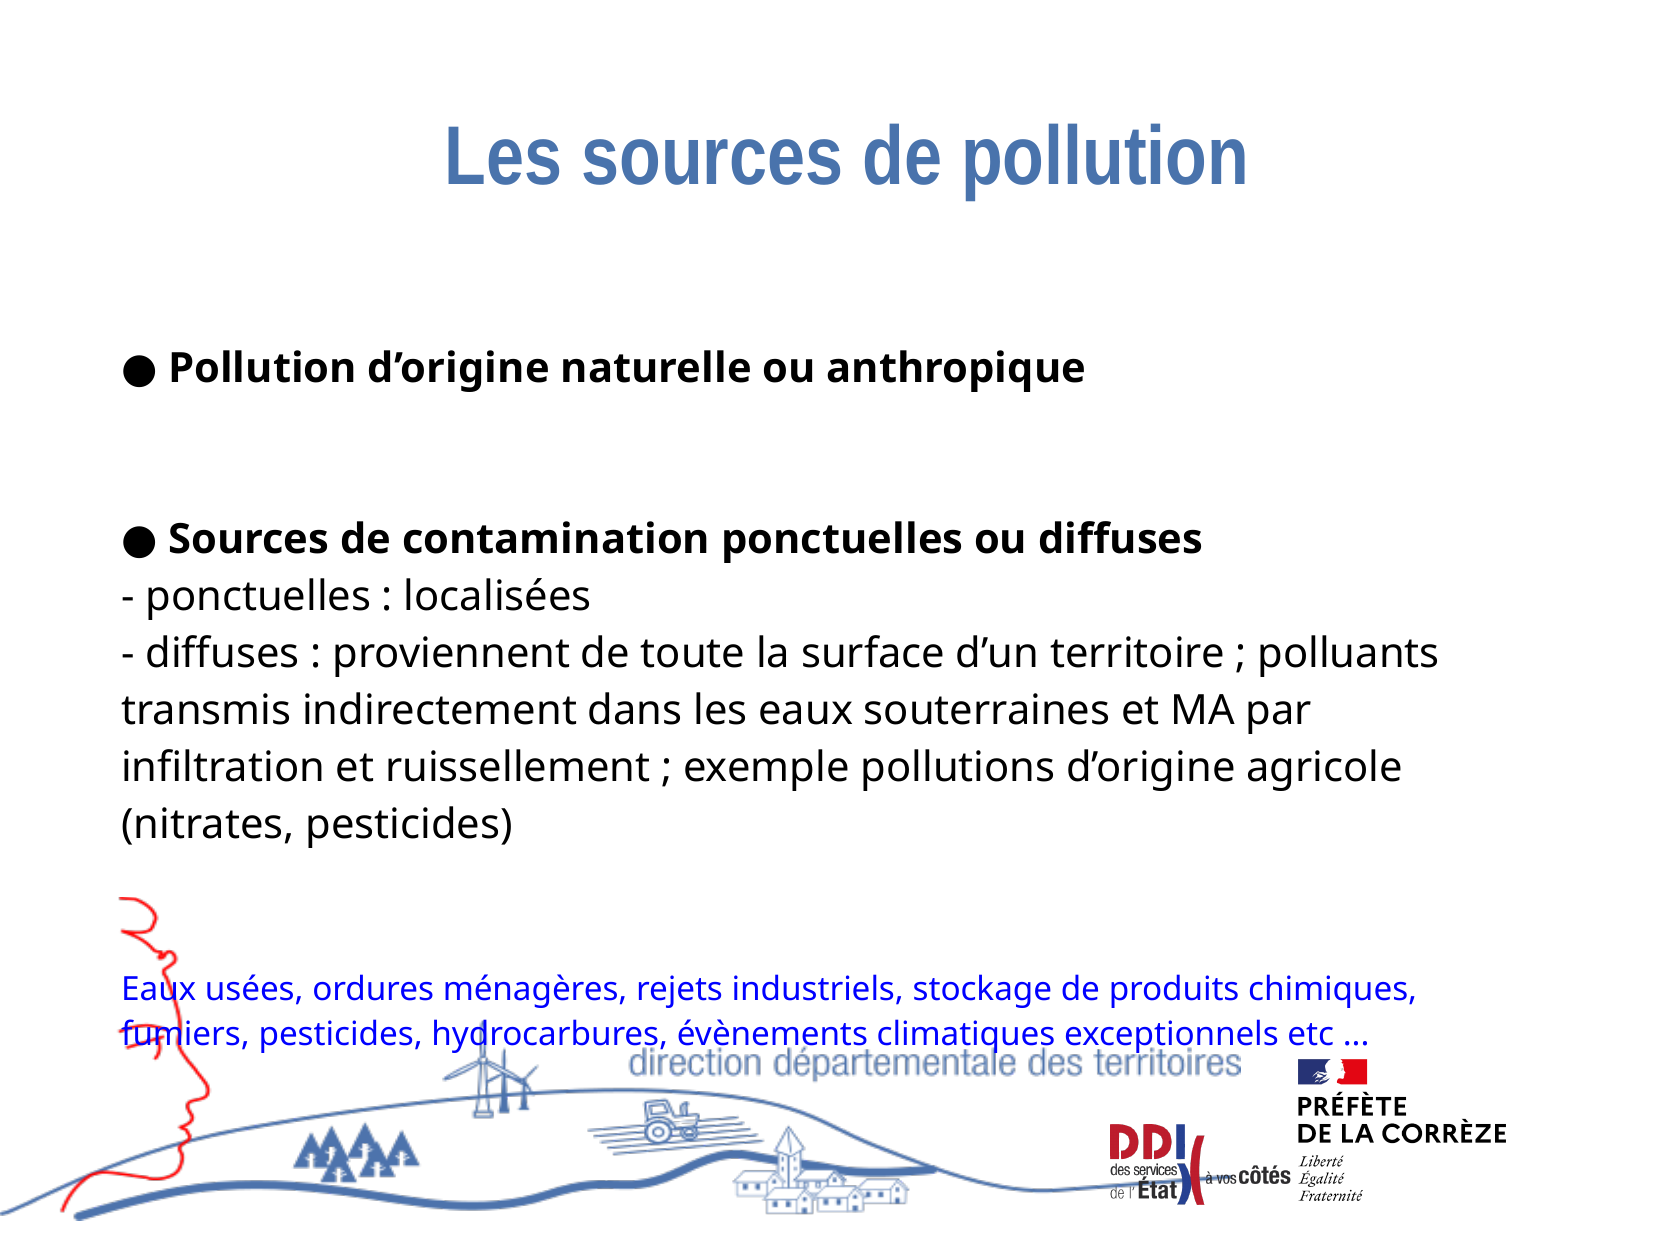

Les sources de pollution
● Pollution d’origine naturelle ou anthropique
● Sources de contamination ponctuelles ou diffuses
- ponctuelles : localisées
- diffuses : proviennent de toute la surface d’un territoire ; polluants transmis indirectement dans les eaux souterraines et MA par infiltration et ruissellement ; exemple pollutions d’origine agricole (nitrates, pesticides)
Eaux usées, ordures ménagères, rejets industriels, stockage de produits chimiques, fumiers, pesticides, hydrocarbures, évènements climatiques exceptionnels etc ...